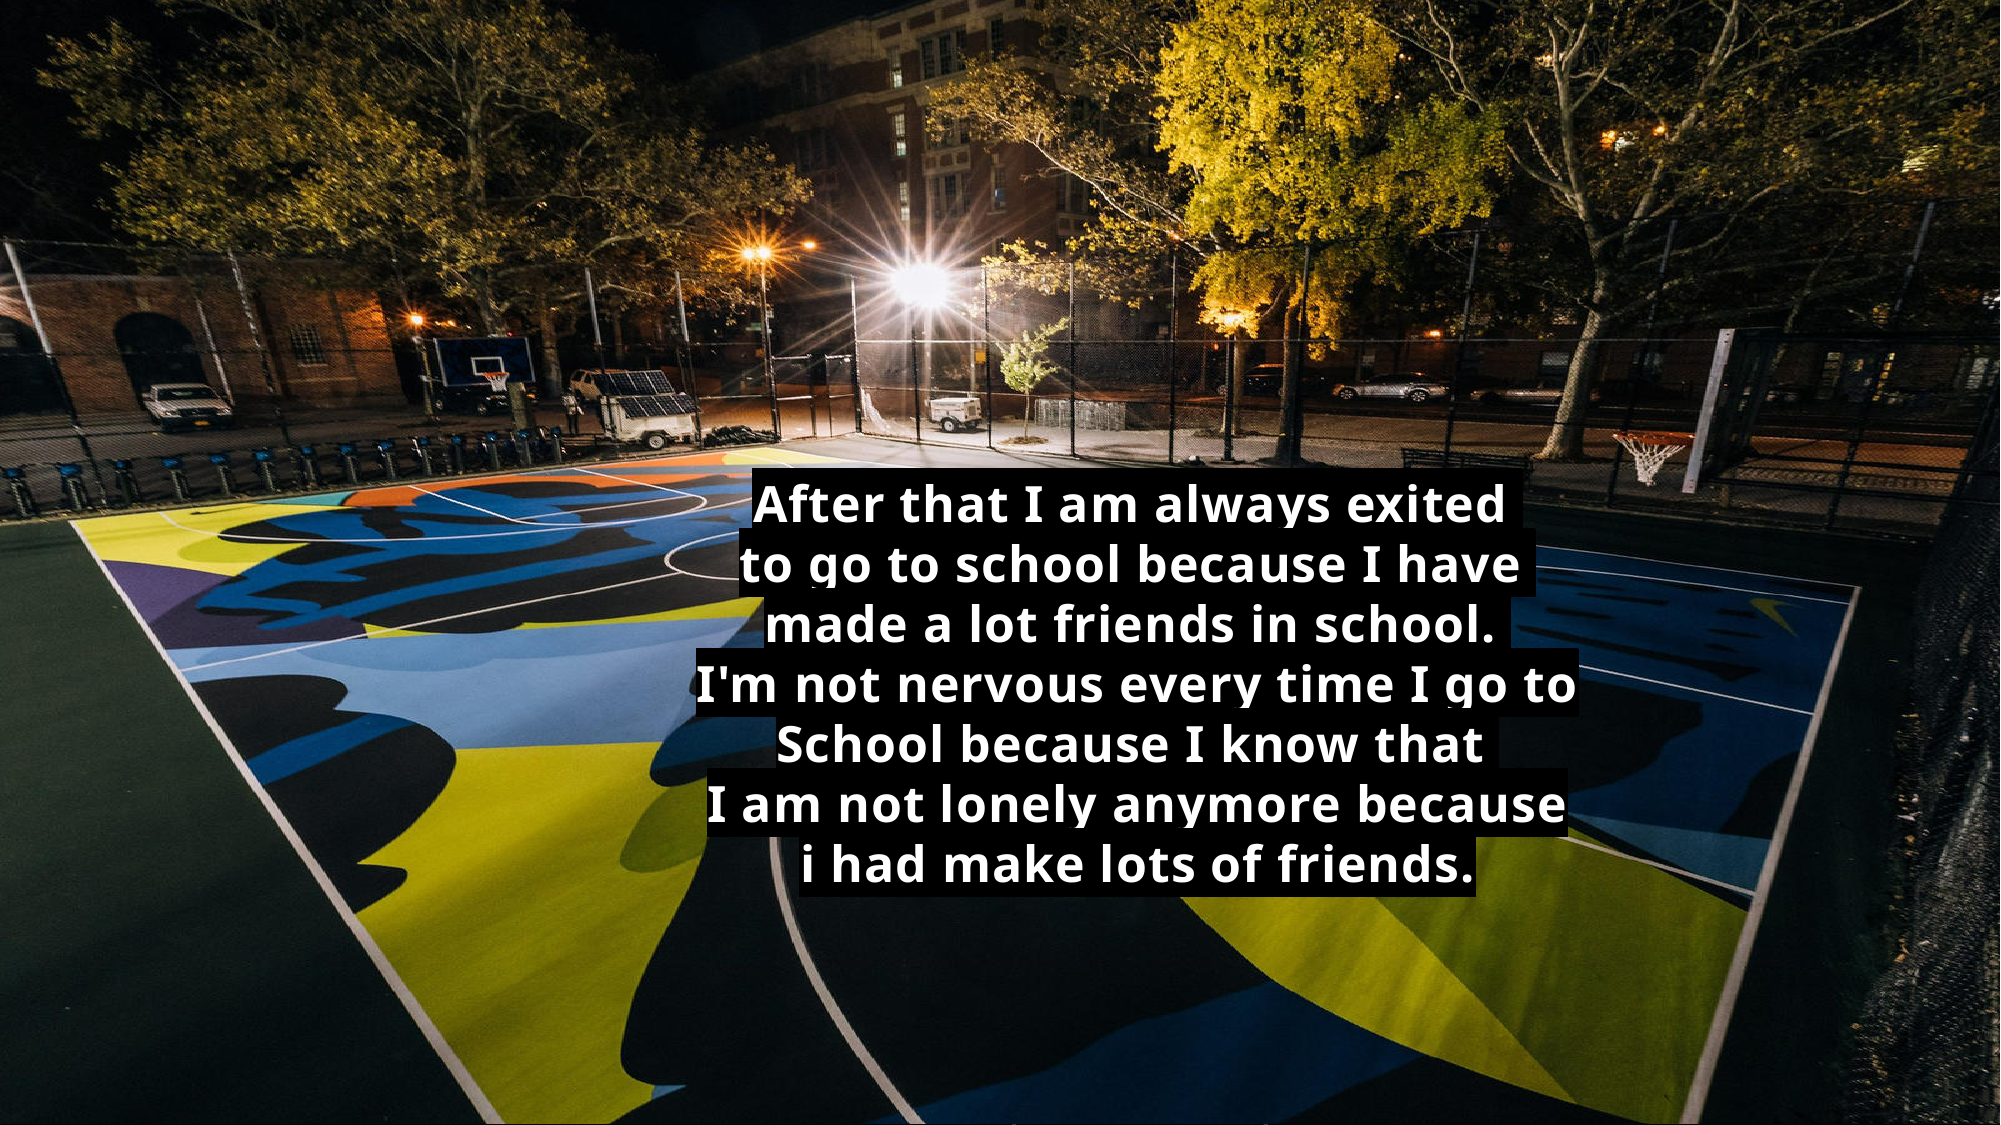

After that I am always exited
to go to school because I have
made a lot friends in school.
I'm not nervous every time I go to
School because I know that
I am not lonely anymore because
i had make lots of friends.